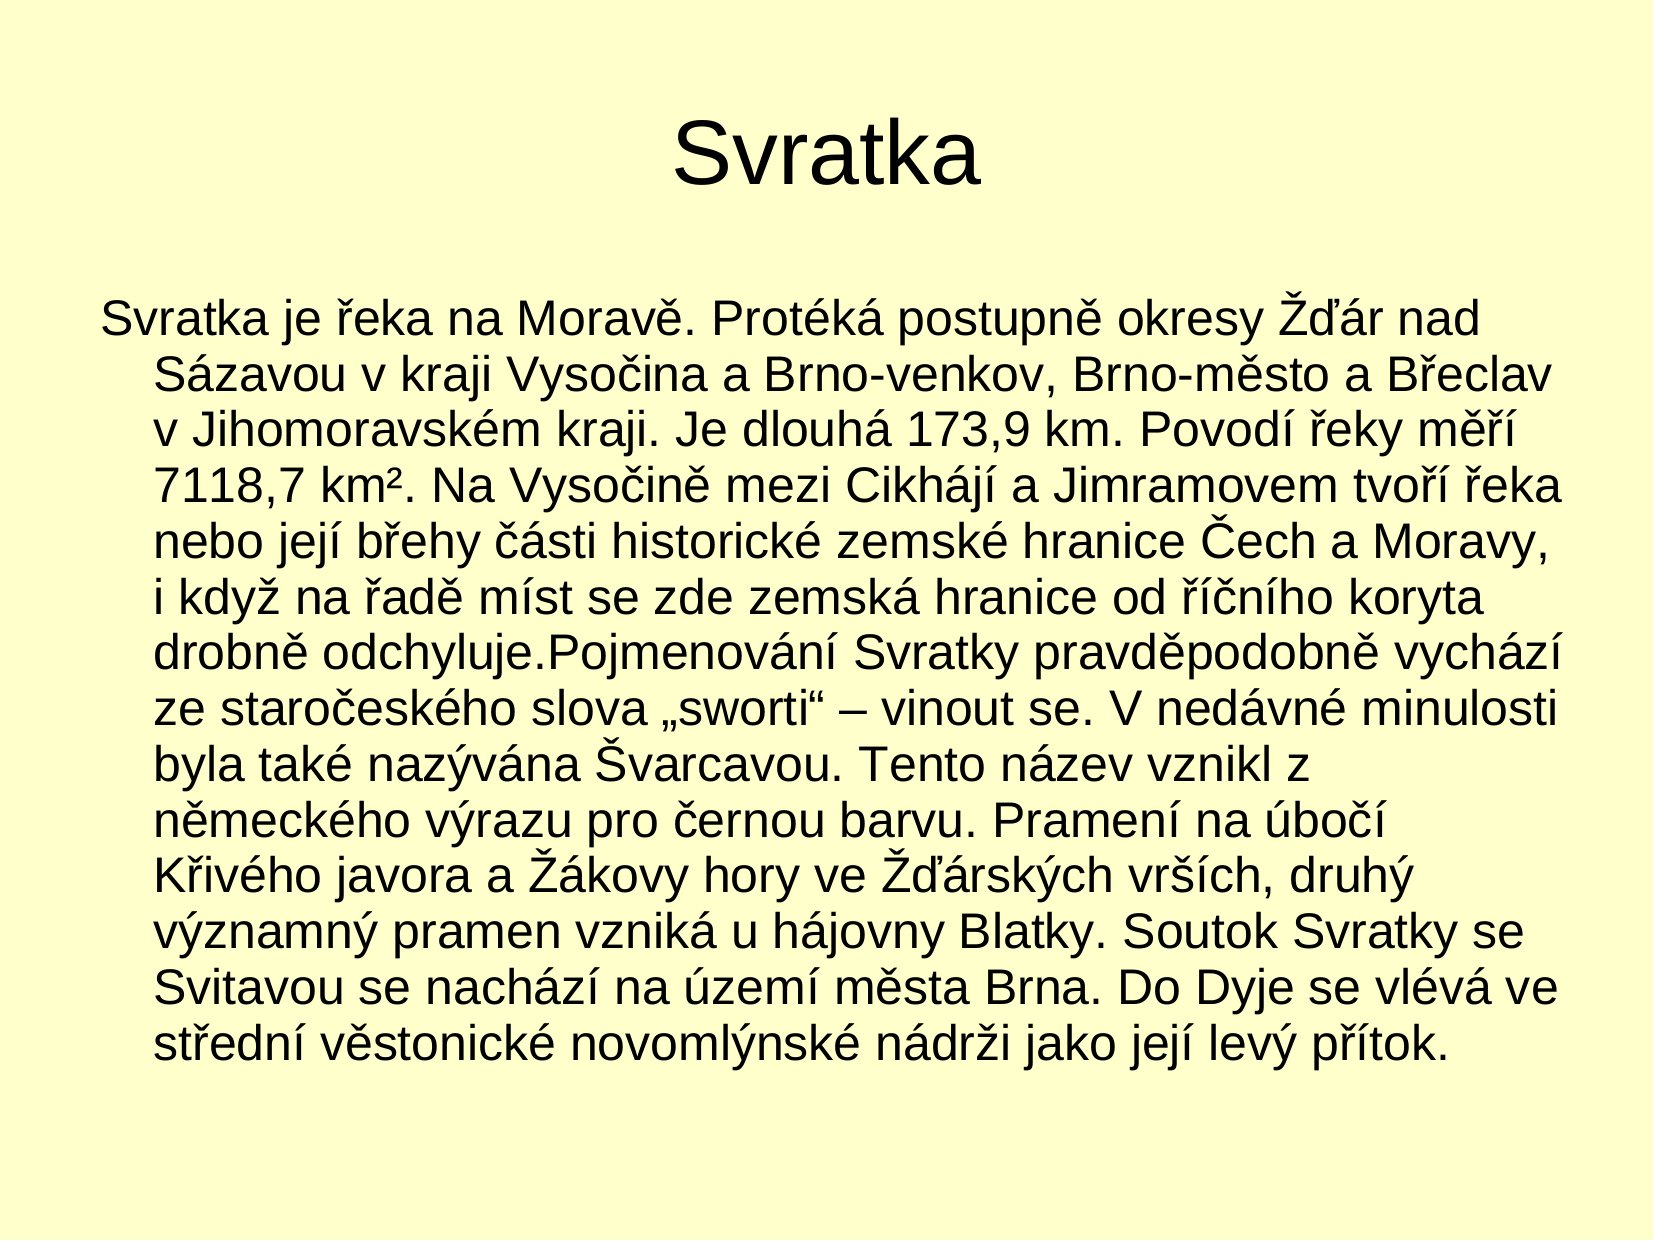

# Svratka
Svratka je řeka na Moravě. Protéká postupně okresy Žďár nad Sázavou v kraji Vysočina a Brno-venkov, Brno-město a Břeclav v Jihomoravském kraji. Je dlouhá 173,9 km. Povodí řeky měří 7118,7 km². Na Vysočině mezi Cikhájí a Jimramovem tvoří řeka nebo její břehy části historické zemské hranice Čech a Moravy, i když na řadě míst se zde zemská hranice od říčního koryta drobně odchyluje.Pojmenování Svratky pravděpodobně vychází ze staročeského slova „sworti“ – vinout se. V nedávné minulosti byla také nazývána Švarcavou. Tento název vznikl z německého výrazu pro černou barvu. Pramení na úbočí Křivého javora a Žákovy hory ve Žďárských vrších, druhý významný pramen vzniká u hájovny Blatky. Soutok Svratky se Svitavou se nachází na území města Brna. Do Dyje se vlévá ve střední věstonické novomlýnské nádrži jako její levý přítok.